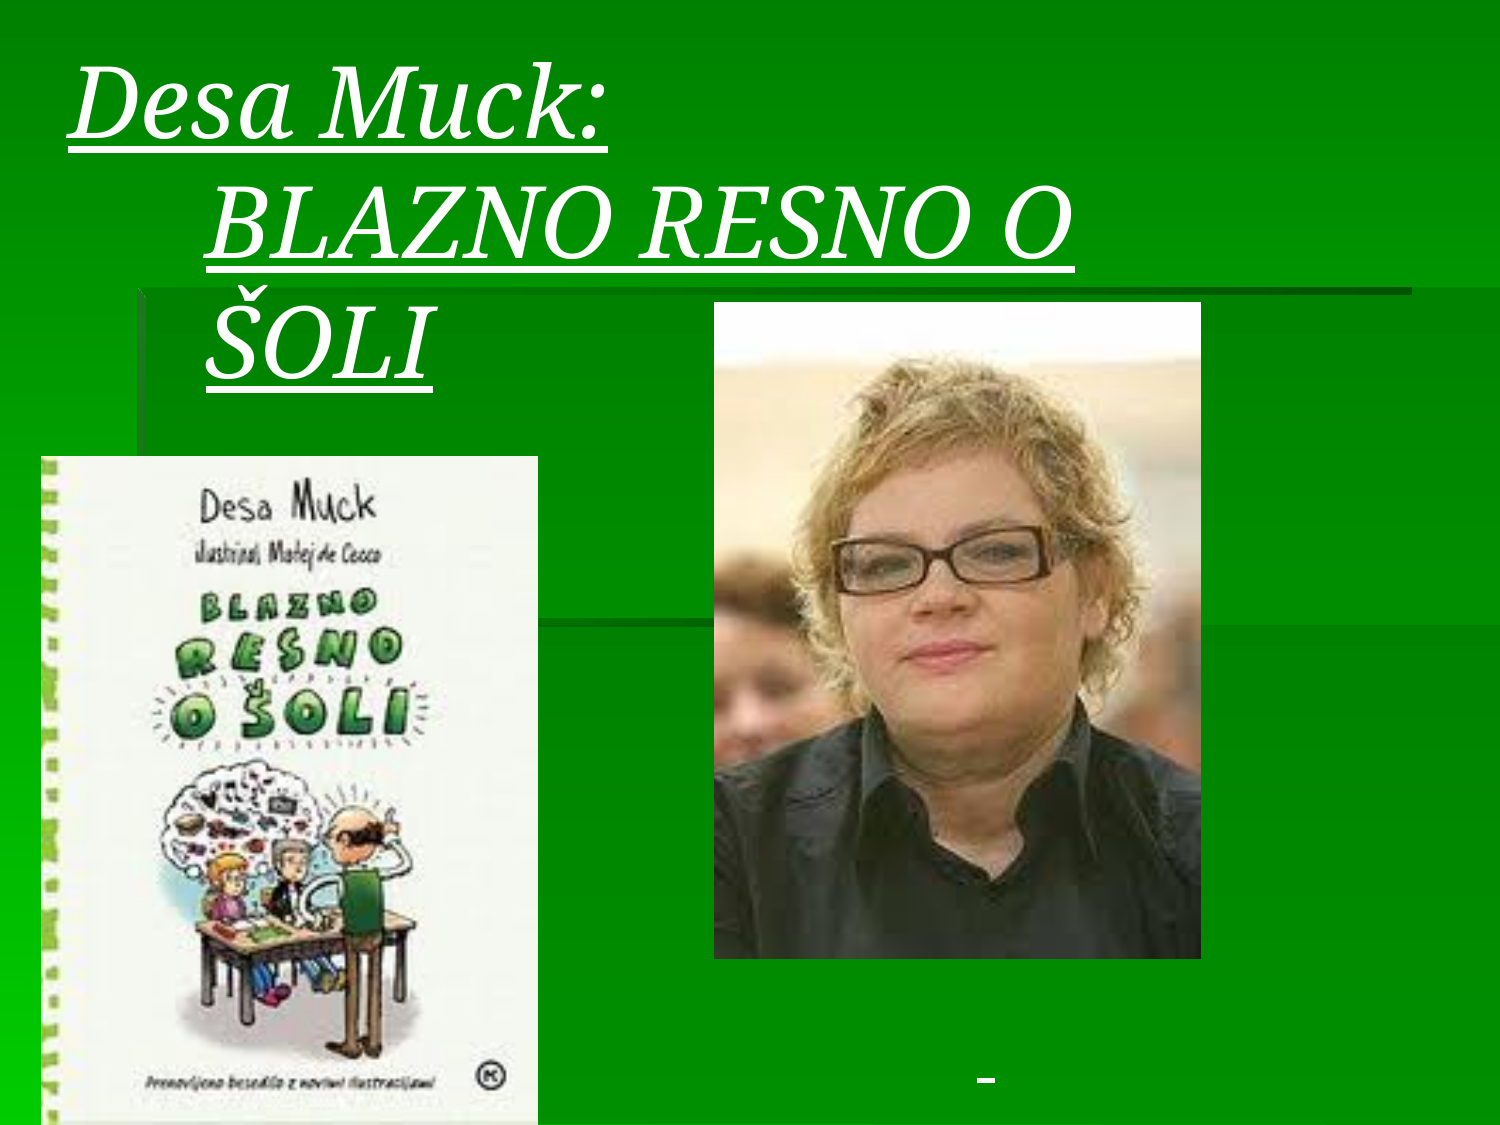

# Desa Muck: BLAZNO RESNO O ŠOLI